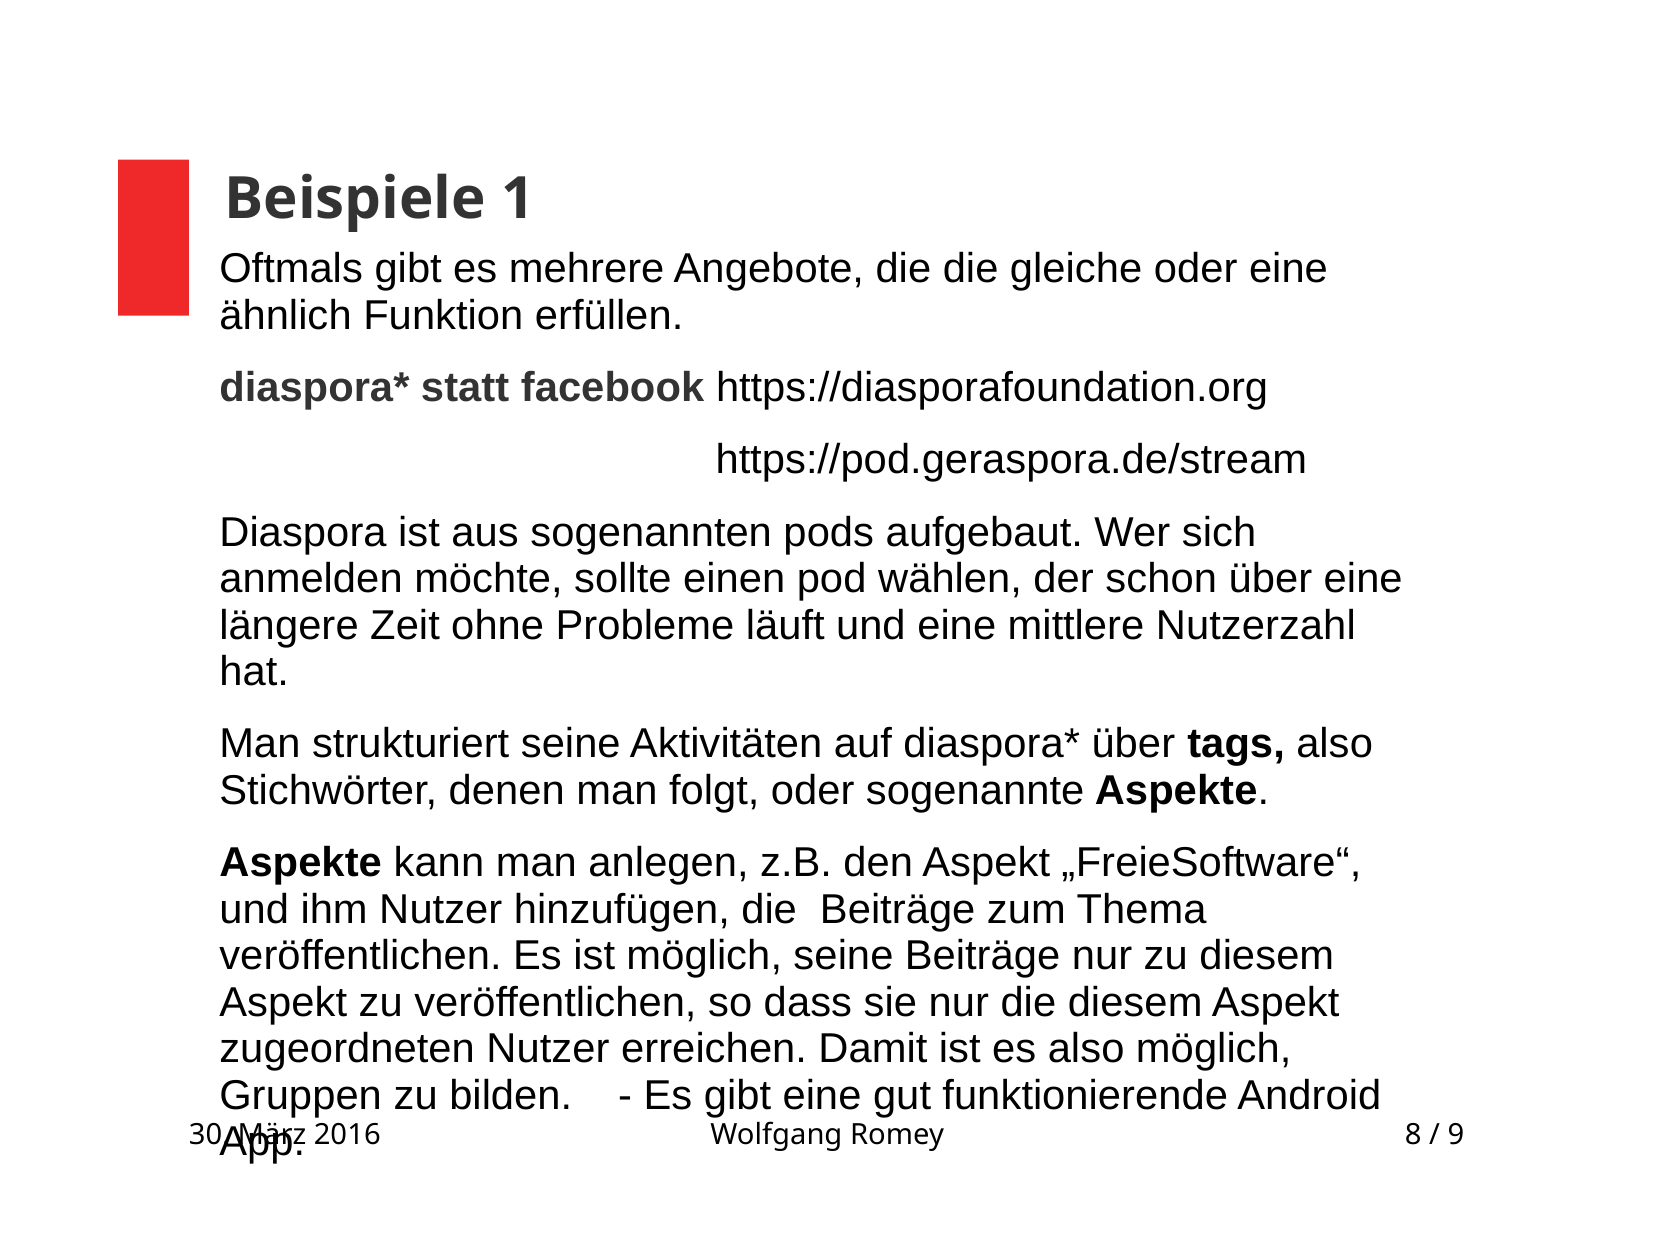

# Beispiele 1
Oftmals gibt es mehrere Angebote, die die gleiche oder eine ähnlich Funktion erfüllen.
diaspora* statt facebook https://diasporafoundation.org
https://pod.geraspora.de/stream
Diaspora ist aus sogenannten pods aufgebaut. Wer sich anmelden möchte, sollte einen pod wählen, der schon über eine längere Zeit ohne Probleme läuft und eine mittlere Nutzerzahl hat.
Man strukturiert seine Aktivitäten auf diaspora* über tags, also Stichwörter, denen man folgt, oder sogenannte Aspekte.
Aspekte kann man anlegen, z.B. den Aspekt „FreieSoftware“, und ihm Nutzer hinzufügen, die Beiträge zum Thema veröffentlichen. Es ist möglich, seine Beiträge nur zu diesem Aspekt zu veröffentlichen, so dass sie nur die diesem Aspekt zugeordneten Nutzer erreichen. Damit ist es also möglich, Gruppen zu bilden. - Es gibt eine gut funktionierende Android App.
30. März 2016
Wolfgang Romey
8